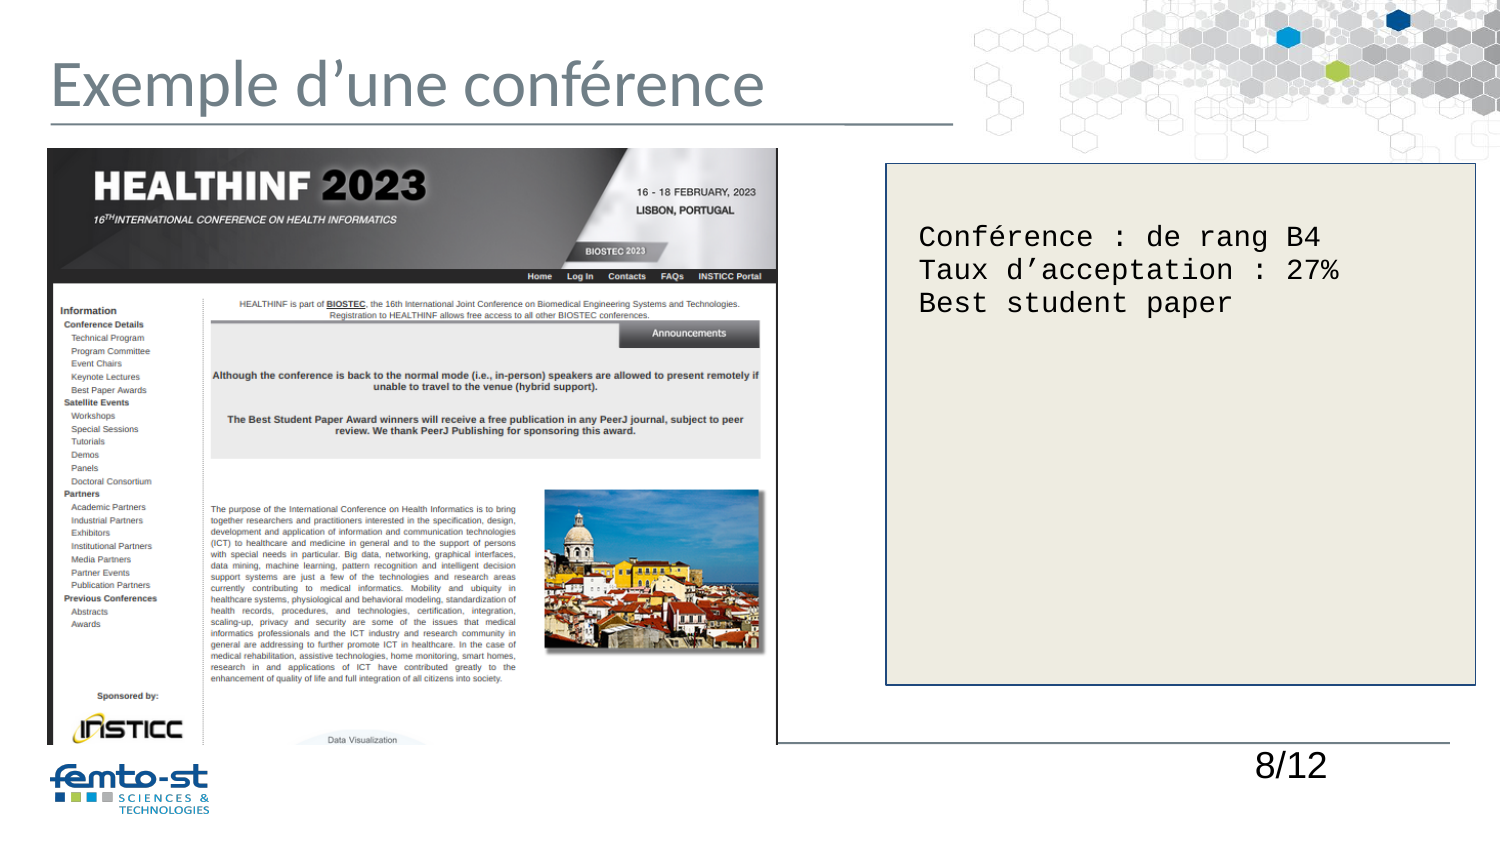

Exemple d’une conférence
Conférence : de rang B4
Taux d’acceptation : 27%
Best student paper